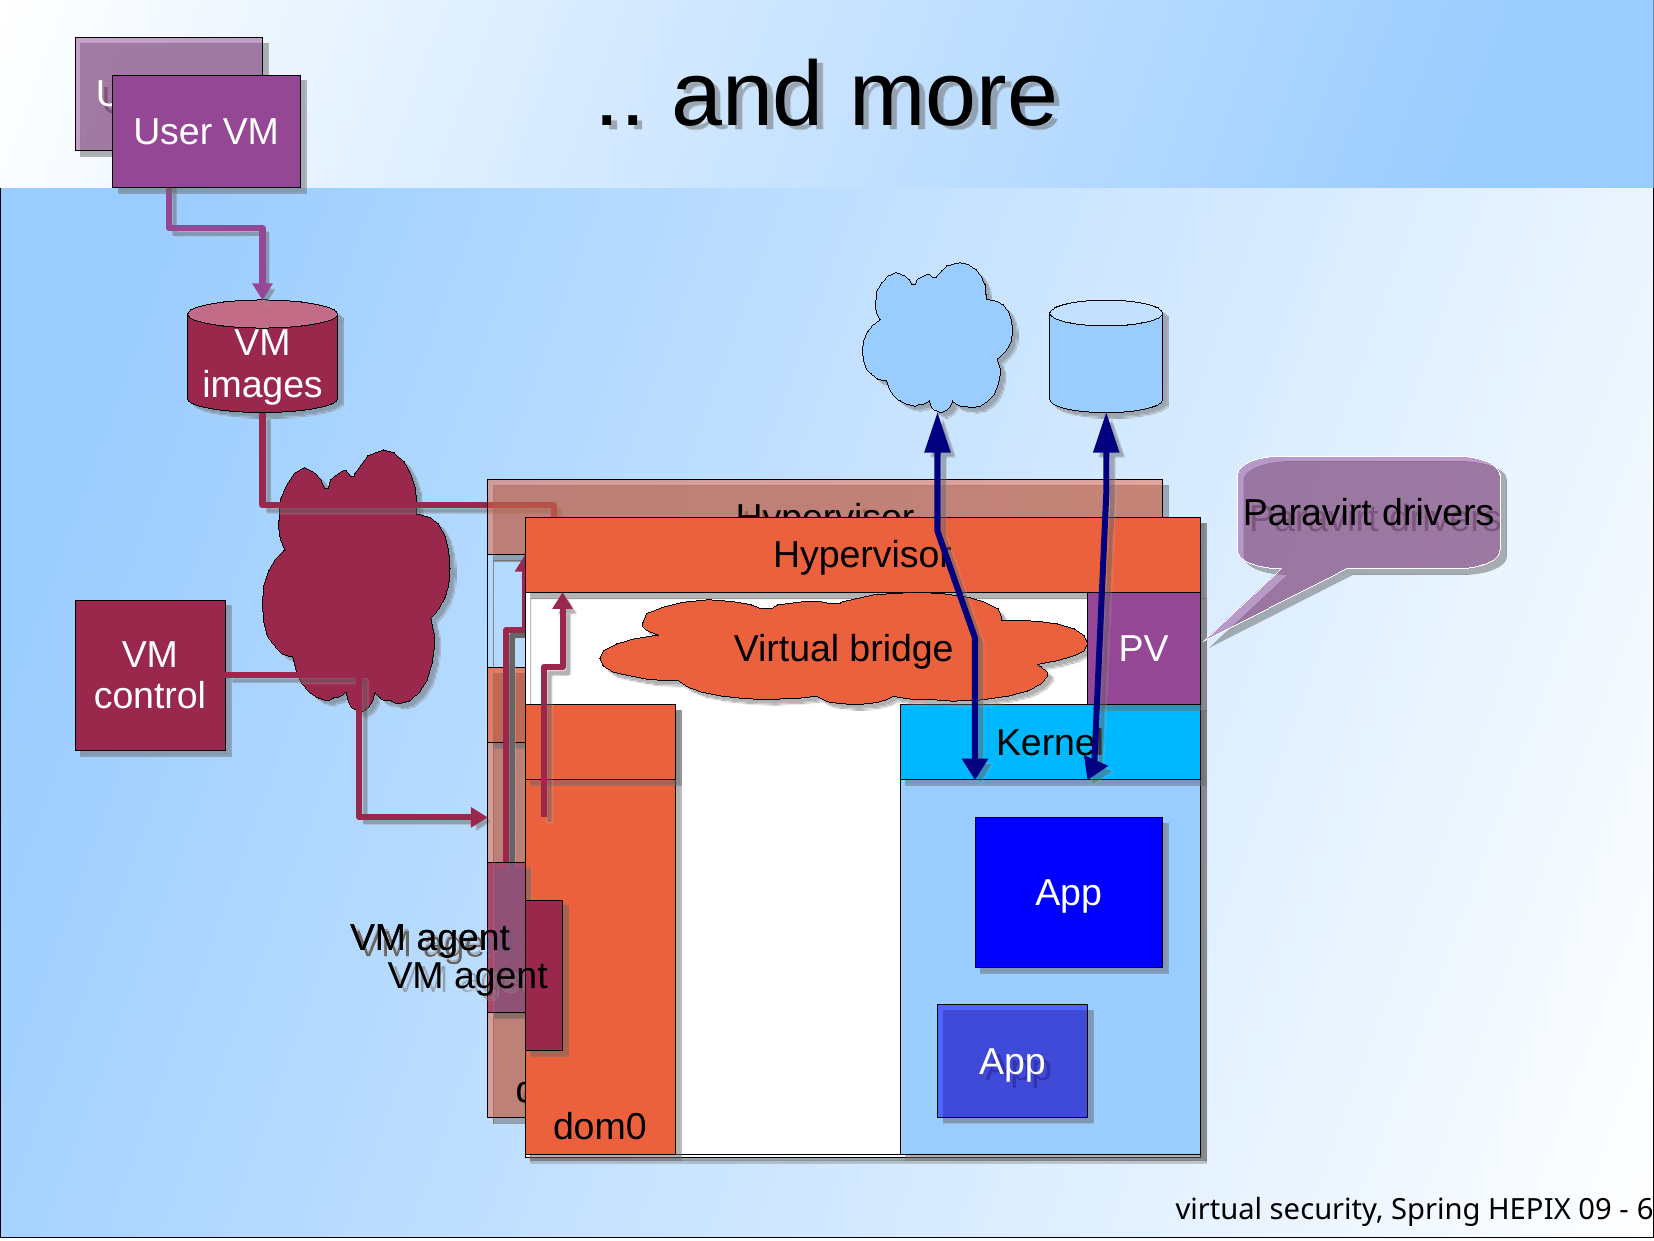

# .. and more
User VM
User VM
VM
images
Paravirt drivers
Hypervisor
PV
Virtual bridge
dom0
Kernel
App
App
Hypervisor
PV
Virtual bridge
dom0
Kernel
App
App
VM
control
VM agent
VM agent
VM agent
6